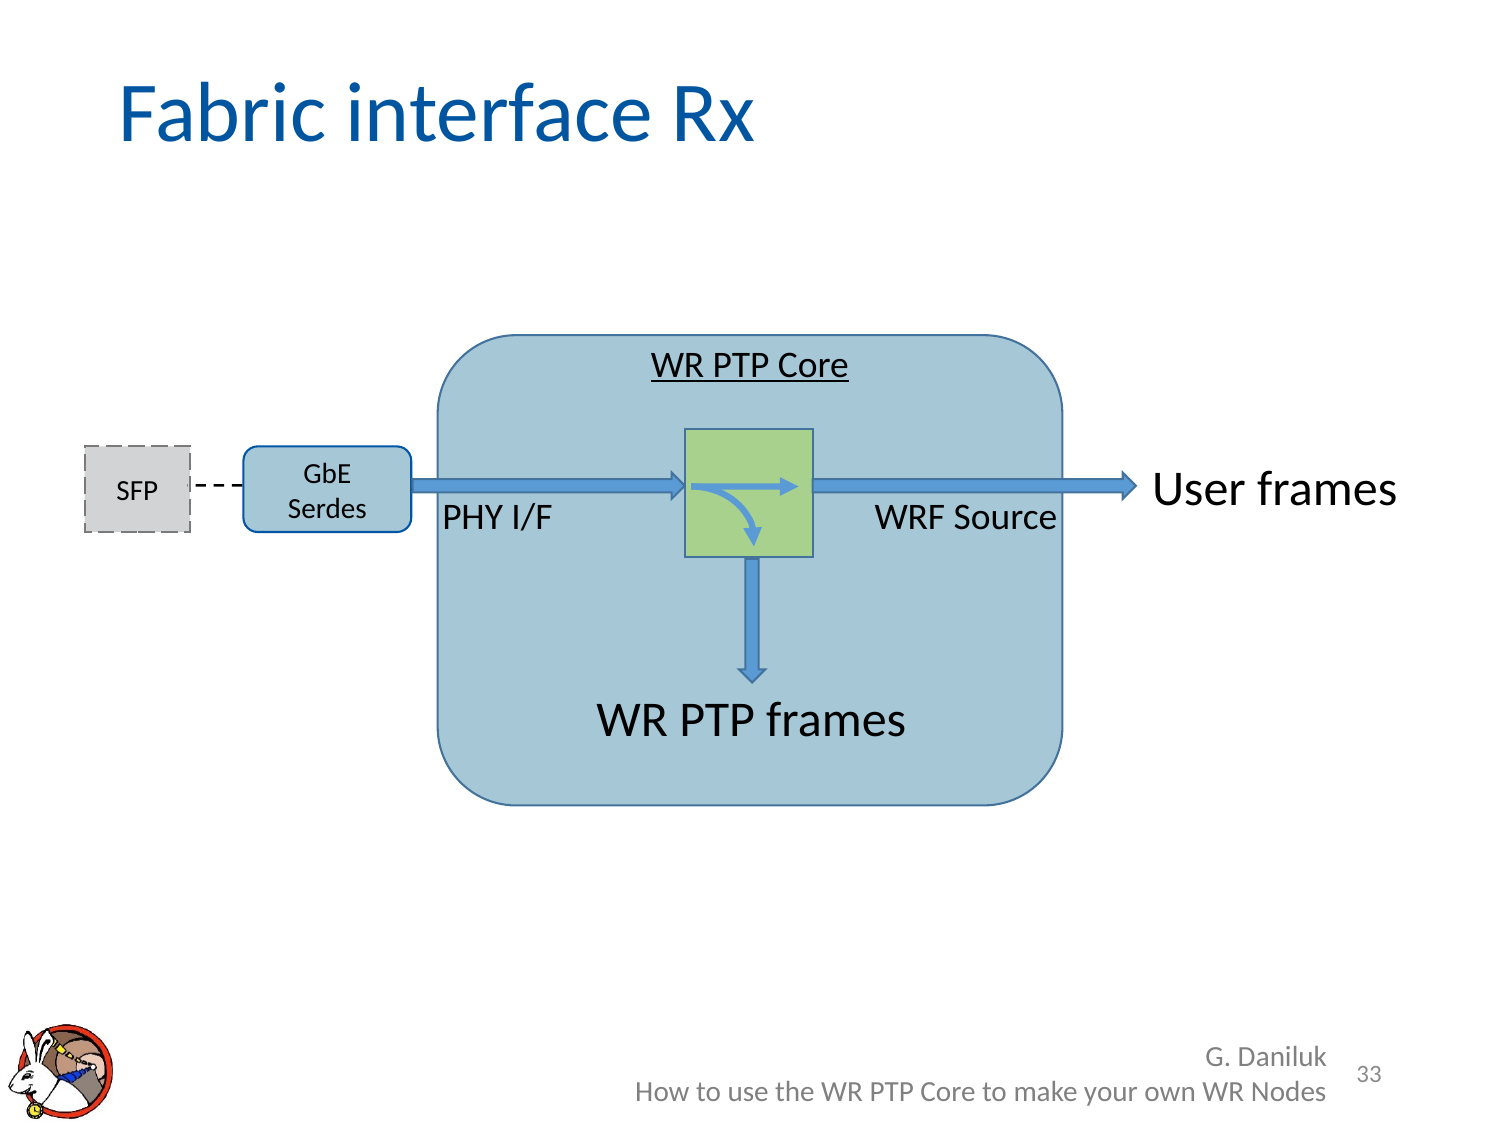

# Fabric interface Rx
WR PTP Core
SFP
GbE Serdes
User frames
PHY I/F
WRF Source
WR PTP frames
G. Daniluk
How to use the WR PTP Core to make your own WR Nodes